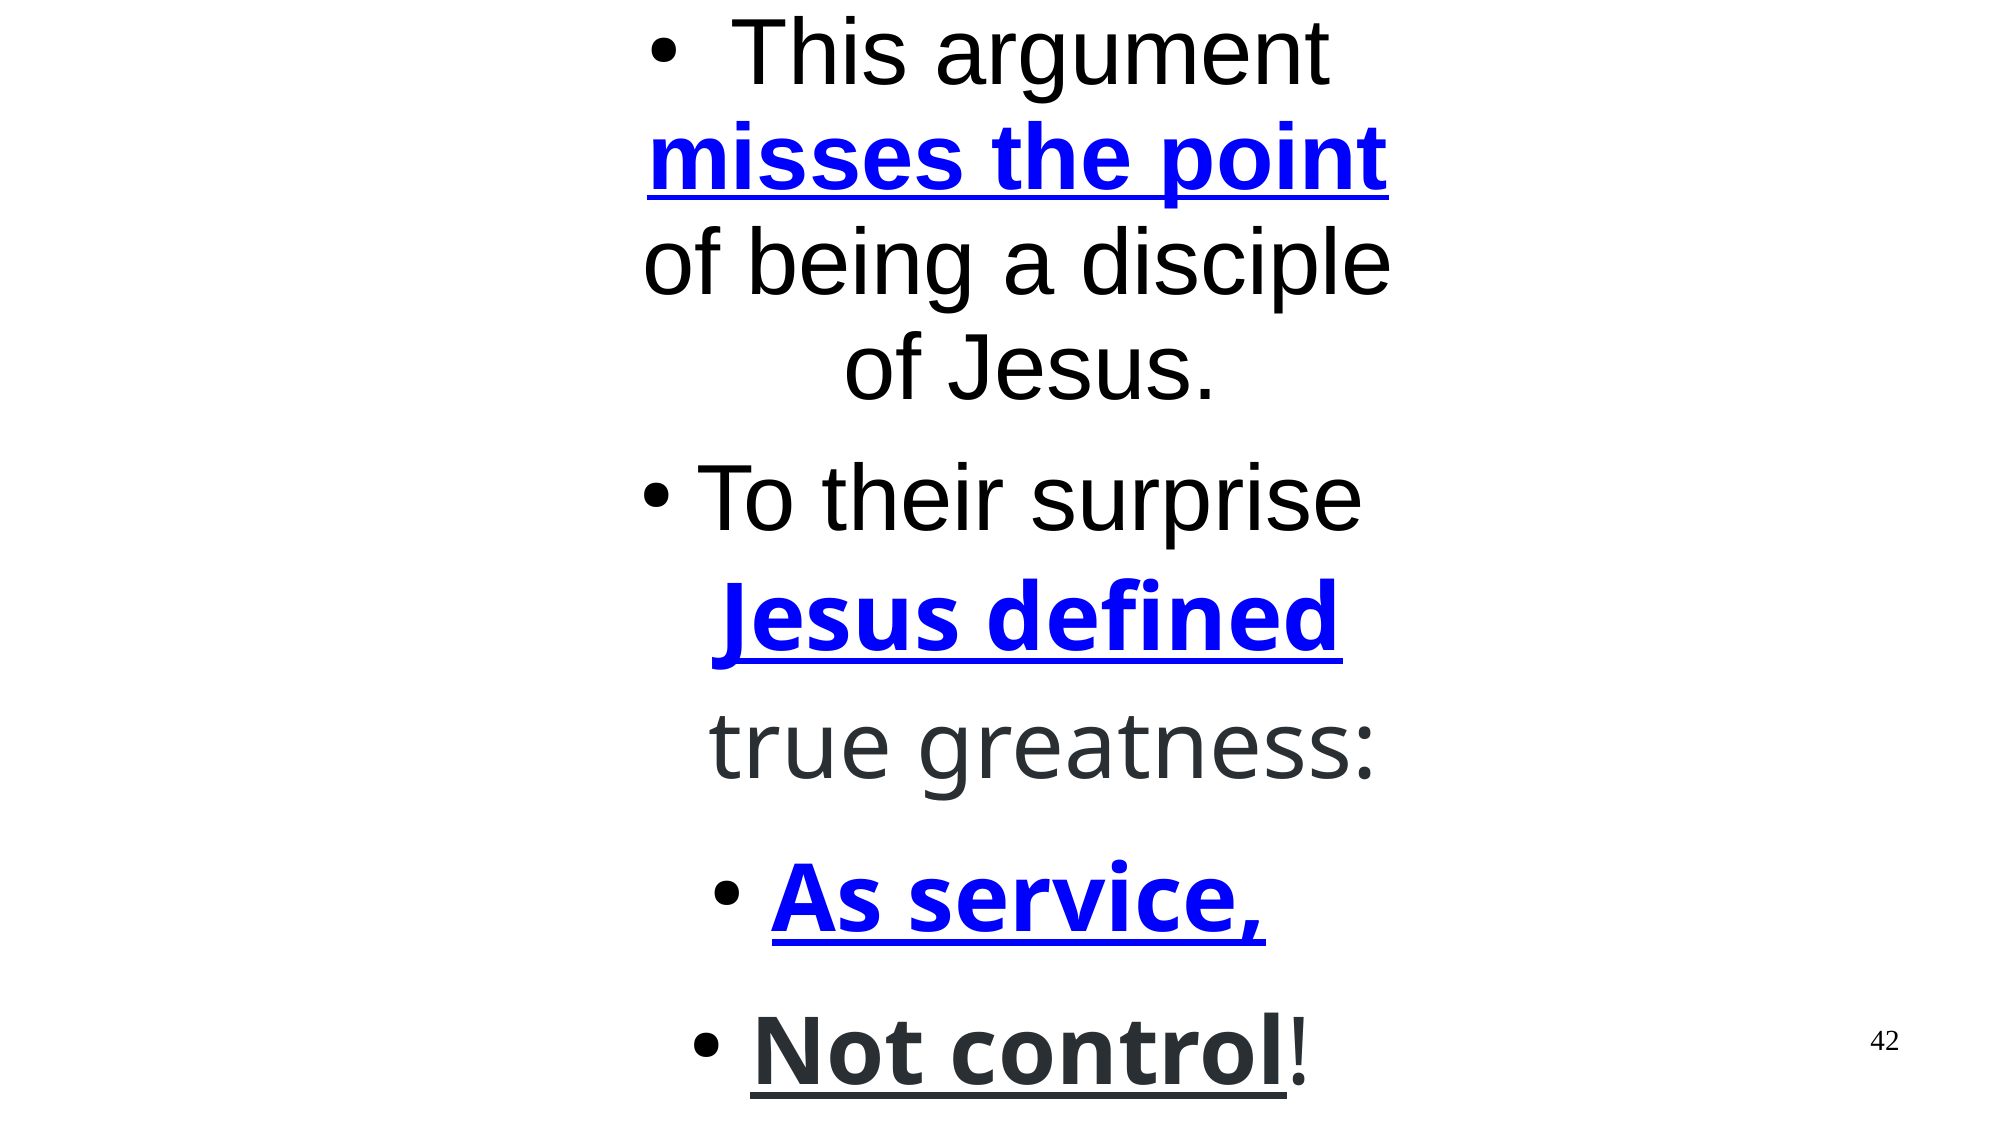

# This argument misses the point of being a disciple of Jesus.
To their surprise
Jesus defined
 true greatness:
As service,
Not control!
42